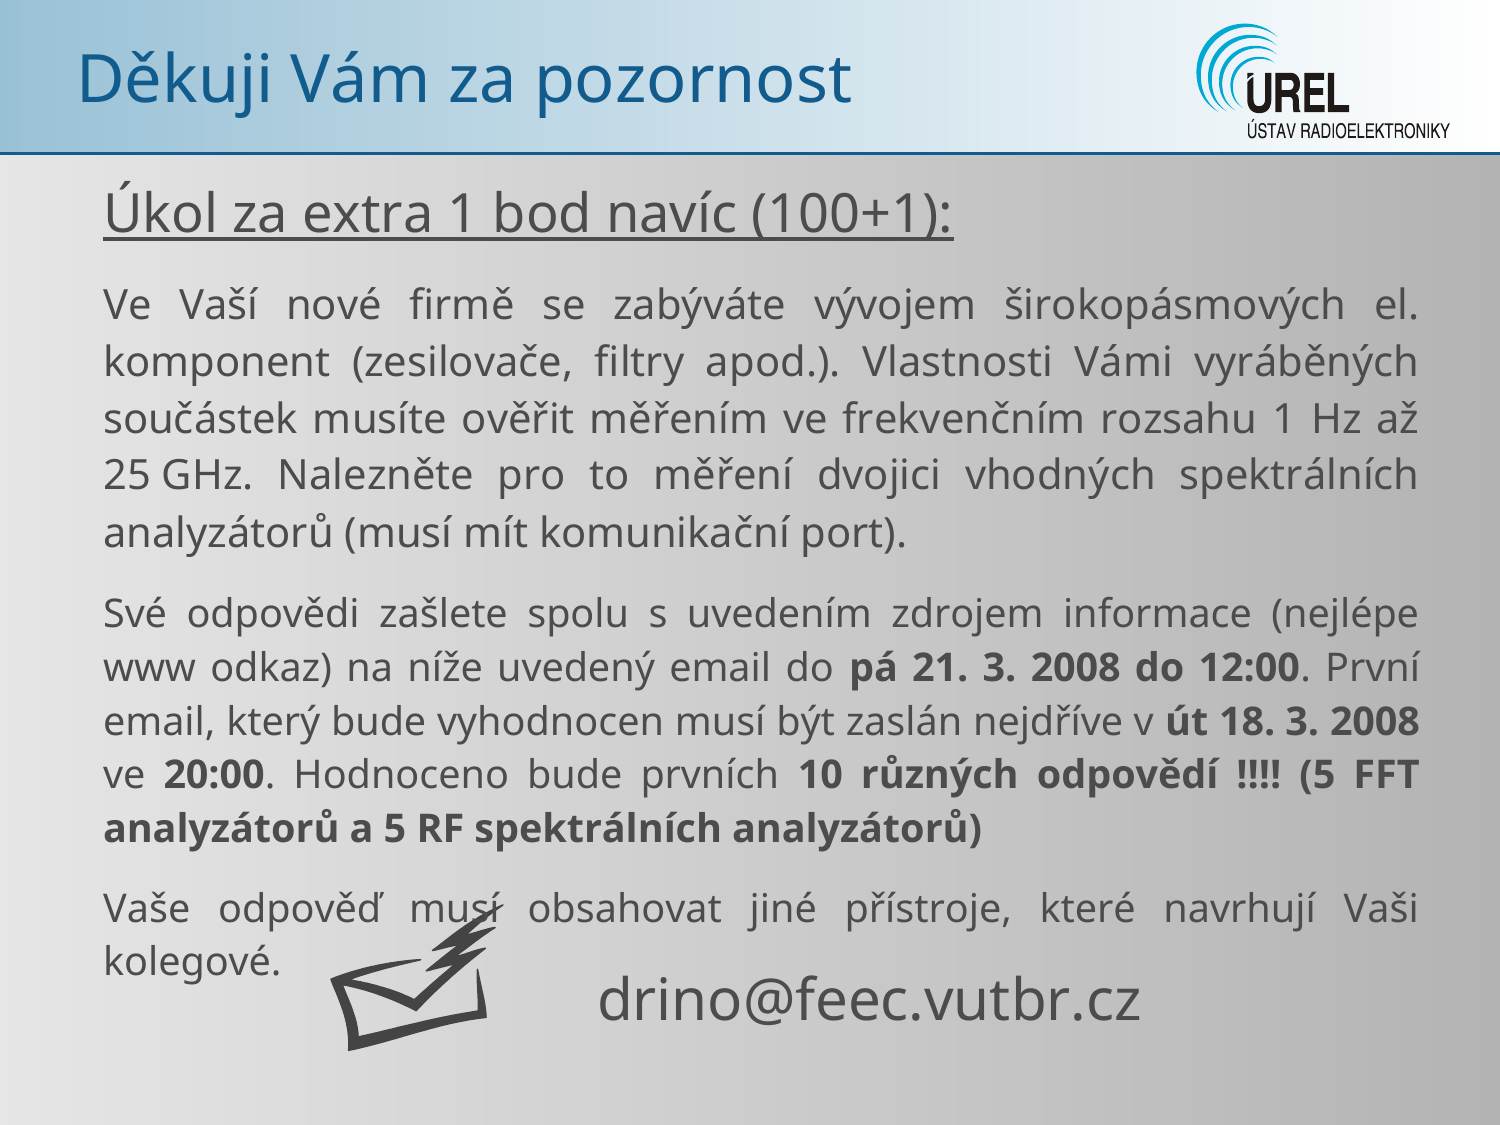

Děkuji Vám za pozornost
Úkol za extra 1 bod navíc (100+1):
Ve Vaší nové firmě se zabýváte vývojem širokopásmových el. komponent (zesilovače, filtry apod.). Vlastnosti Vámi vyráběných součástek musíte ověřit měřením ve frekvenčním rozsahu 1 Hz až 25 GHz. Nalezněte pro to měření dvojici vhodných spektrálních analyzátorů (musí mít komunikační port).
Své odpovědi zašlete spolu s uvedením zdrojem informace (nejlépe www odkaz) na níže uvedený email do pá 21. 3. 2008 do 12:00. První email, který bude vyhodnocen musí být zaslán nejdříve v út 18. 3. 2008 ve 20:00. Hodnoceno bude prvních 10 různých odpovědí !!!! (5 FFT analyzátorů a 5 RF spektrálních analyzátorů)
Vaše odpověď musí obsahovat jiné přístroje, které navrhují Vaši kolegové.
# drino@feec.vutbr.cz